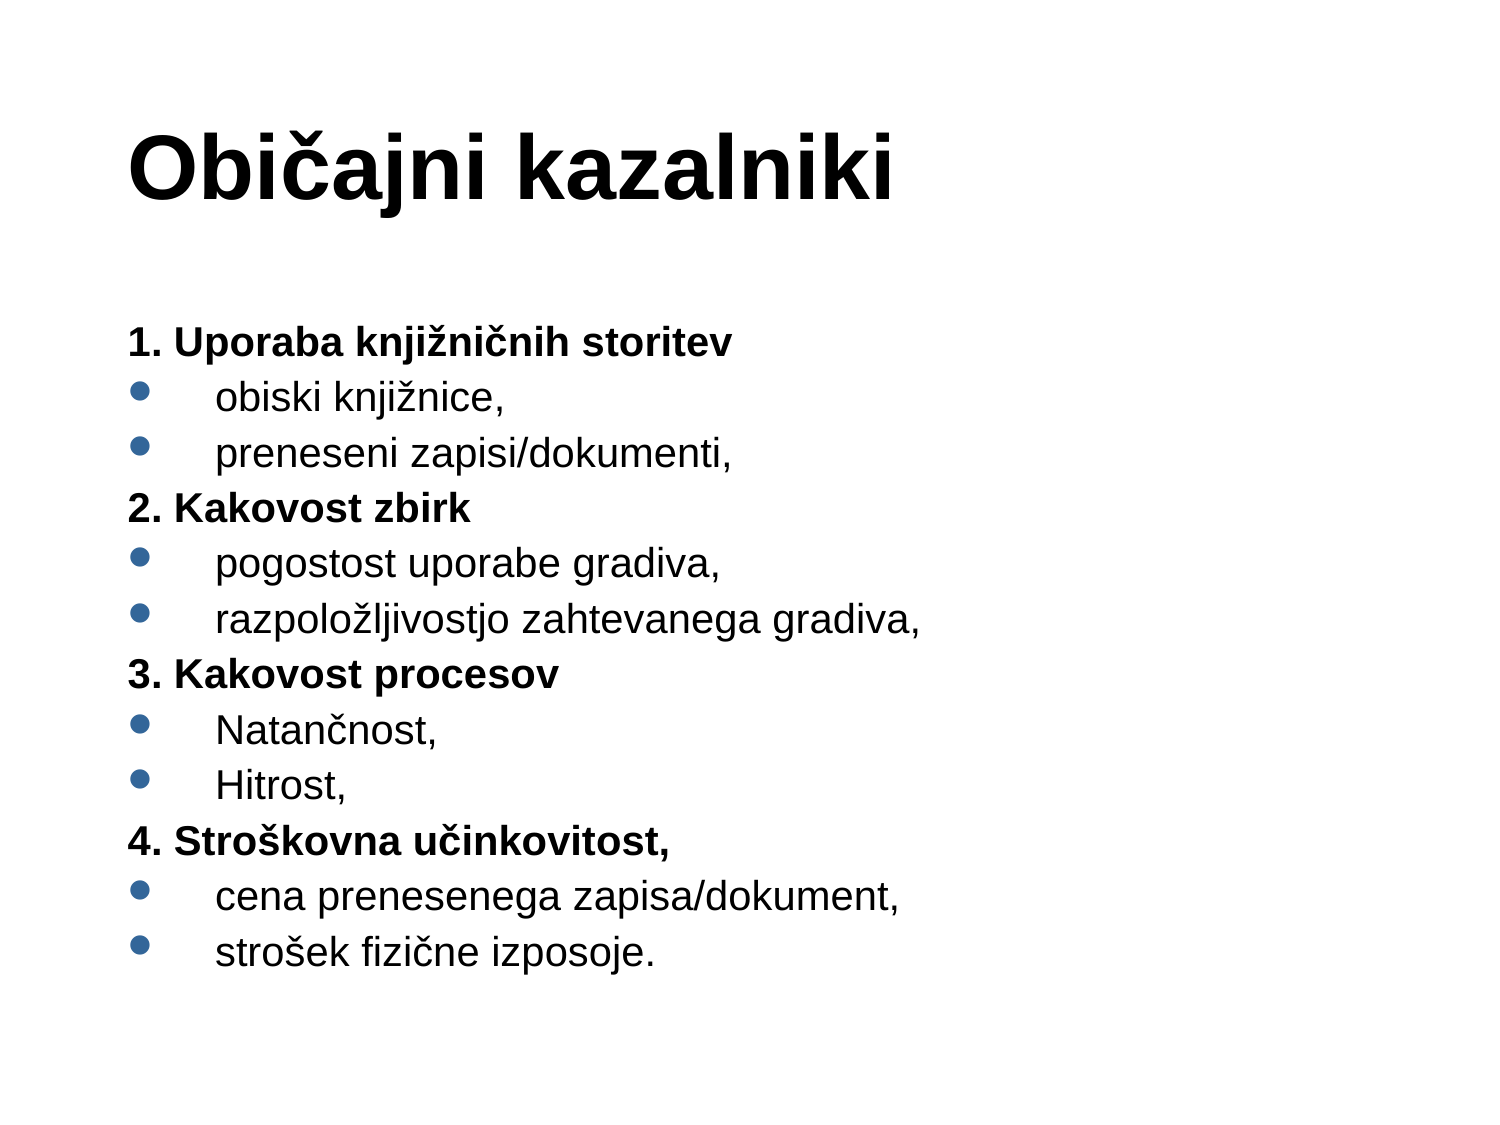

# Običajni kazalniki
1. Uporaba knjižničnih storitev
obiski knjižnice,
preneseni zapisi/dokumenti,
2. Kakovost zbirk
pogostost uporabe gradiva,
razpoložljivostjo zahtevanega gradiva,
3. Kakovost procesov
Natančnost,
Hitrost,
4. Stroškovna učinkovitost,
cena prenesenega zapisa/dokument,
strošek fizične izposoje.